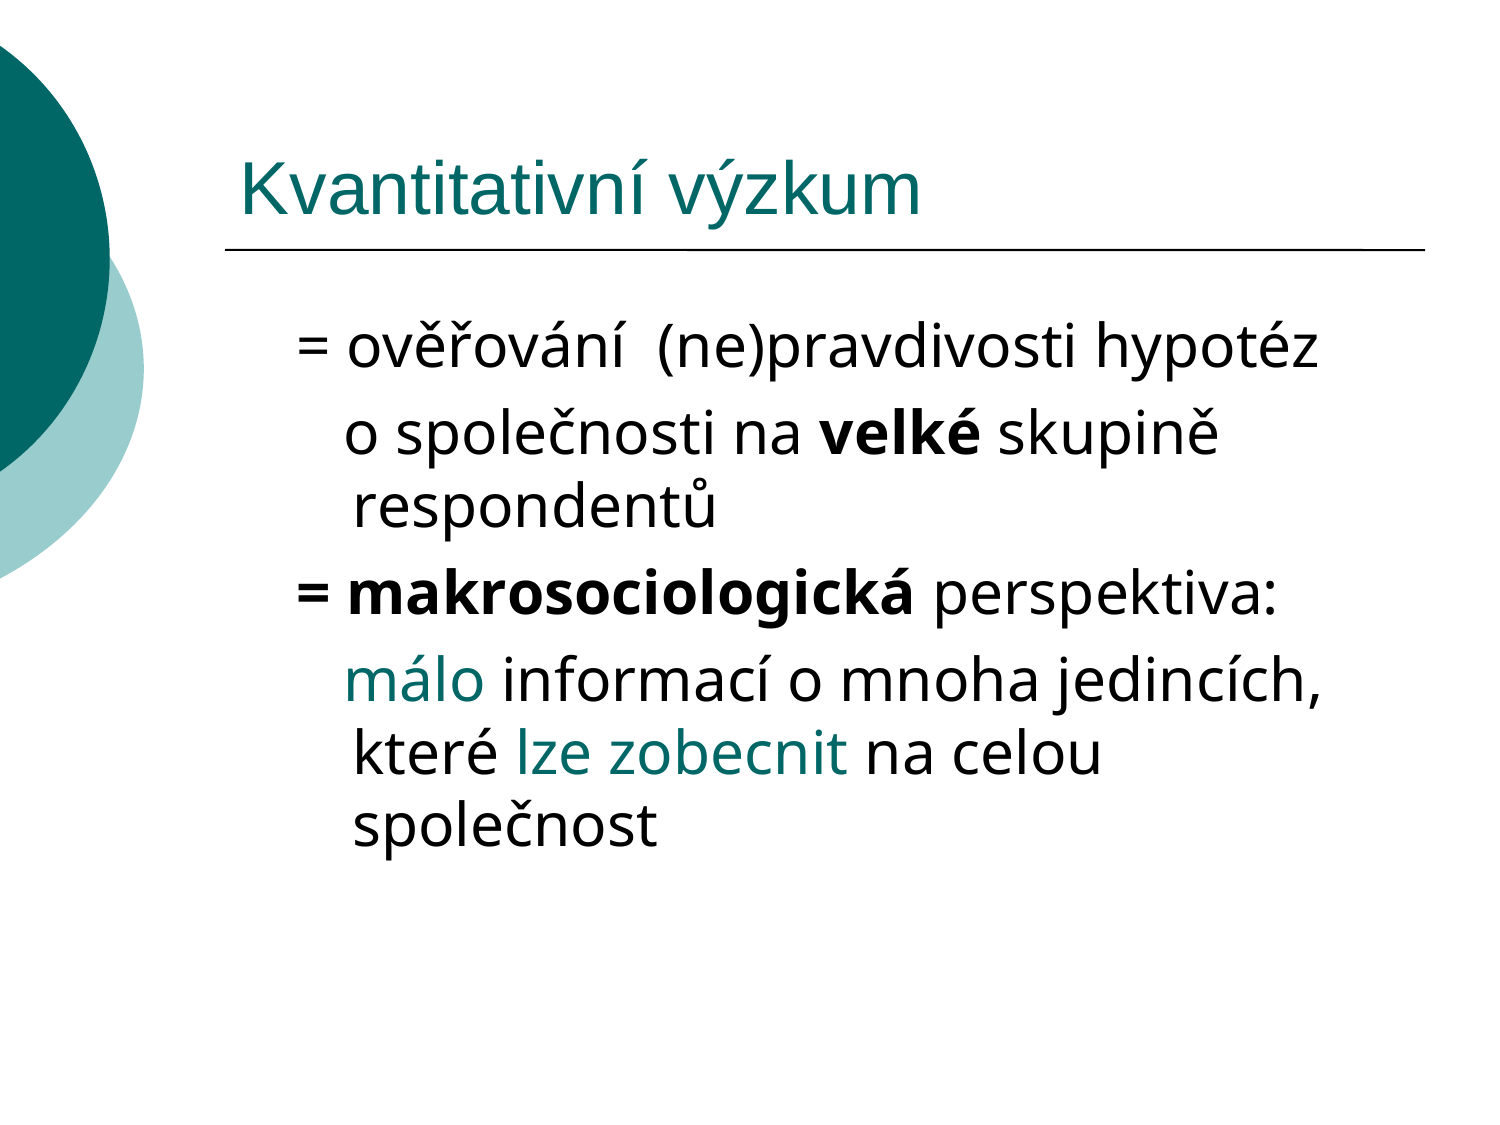

# Kvantitativní výzkum
= ověřování (ne)pravdivosti hypotéz
 o společnosti na velké skupině respondentů
= makrosociologická perspektiva:
 málo informací o mnoha jedincích, které lze zobecnit na celou společnost